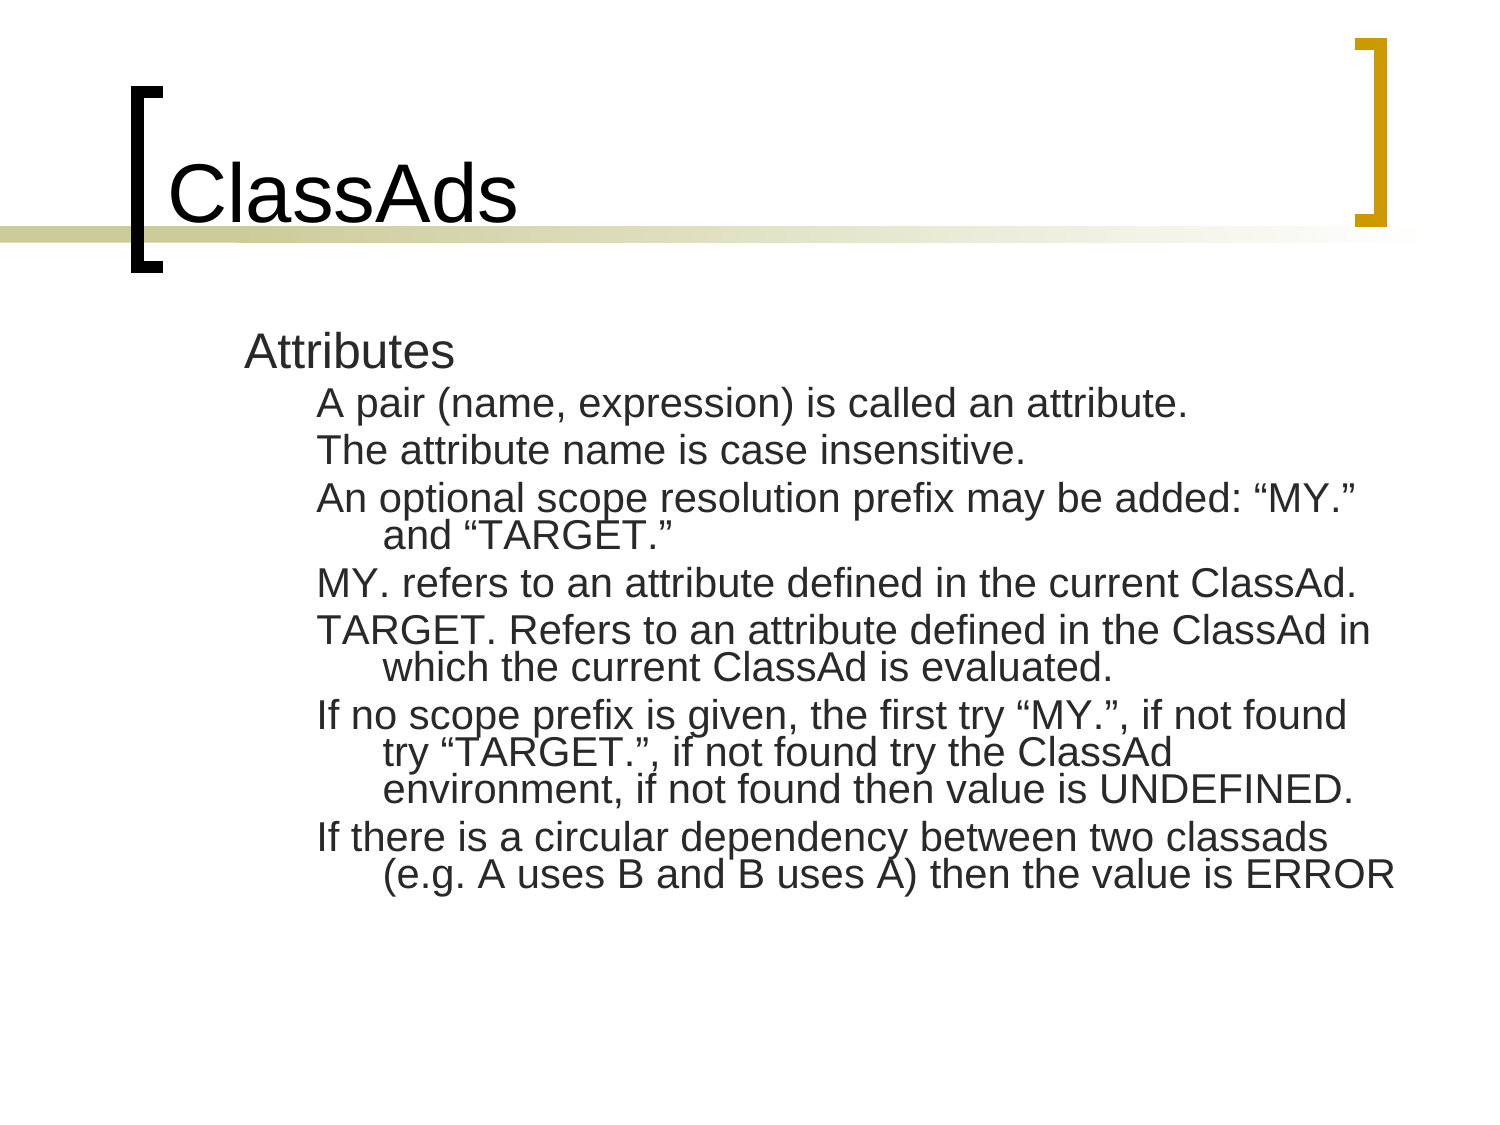

# ClassAds
Attributes
A pair (name, expression) is called an attribute.
The attribute name is case insensitive.
An optional scope resolution prefix may be added: “MY.” and “TARGET.”
MY. refers to an attribute defined in the current ClassAd.
TARGET. Refers to an attribute defined in the ClassAd in which the current ClassAd is evaluated.
If no scope prefix is given, the first try “MY.”, if not found try “TARGET.”, if not found try the ClassAd environment, if not found then value is UNDEFINED.
If there is a circular dependency between two classads (e.g. A uses B and B uses A) then the value is ERROR